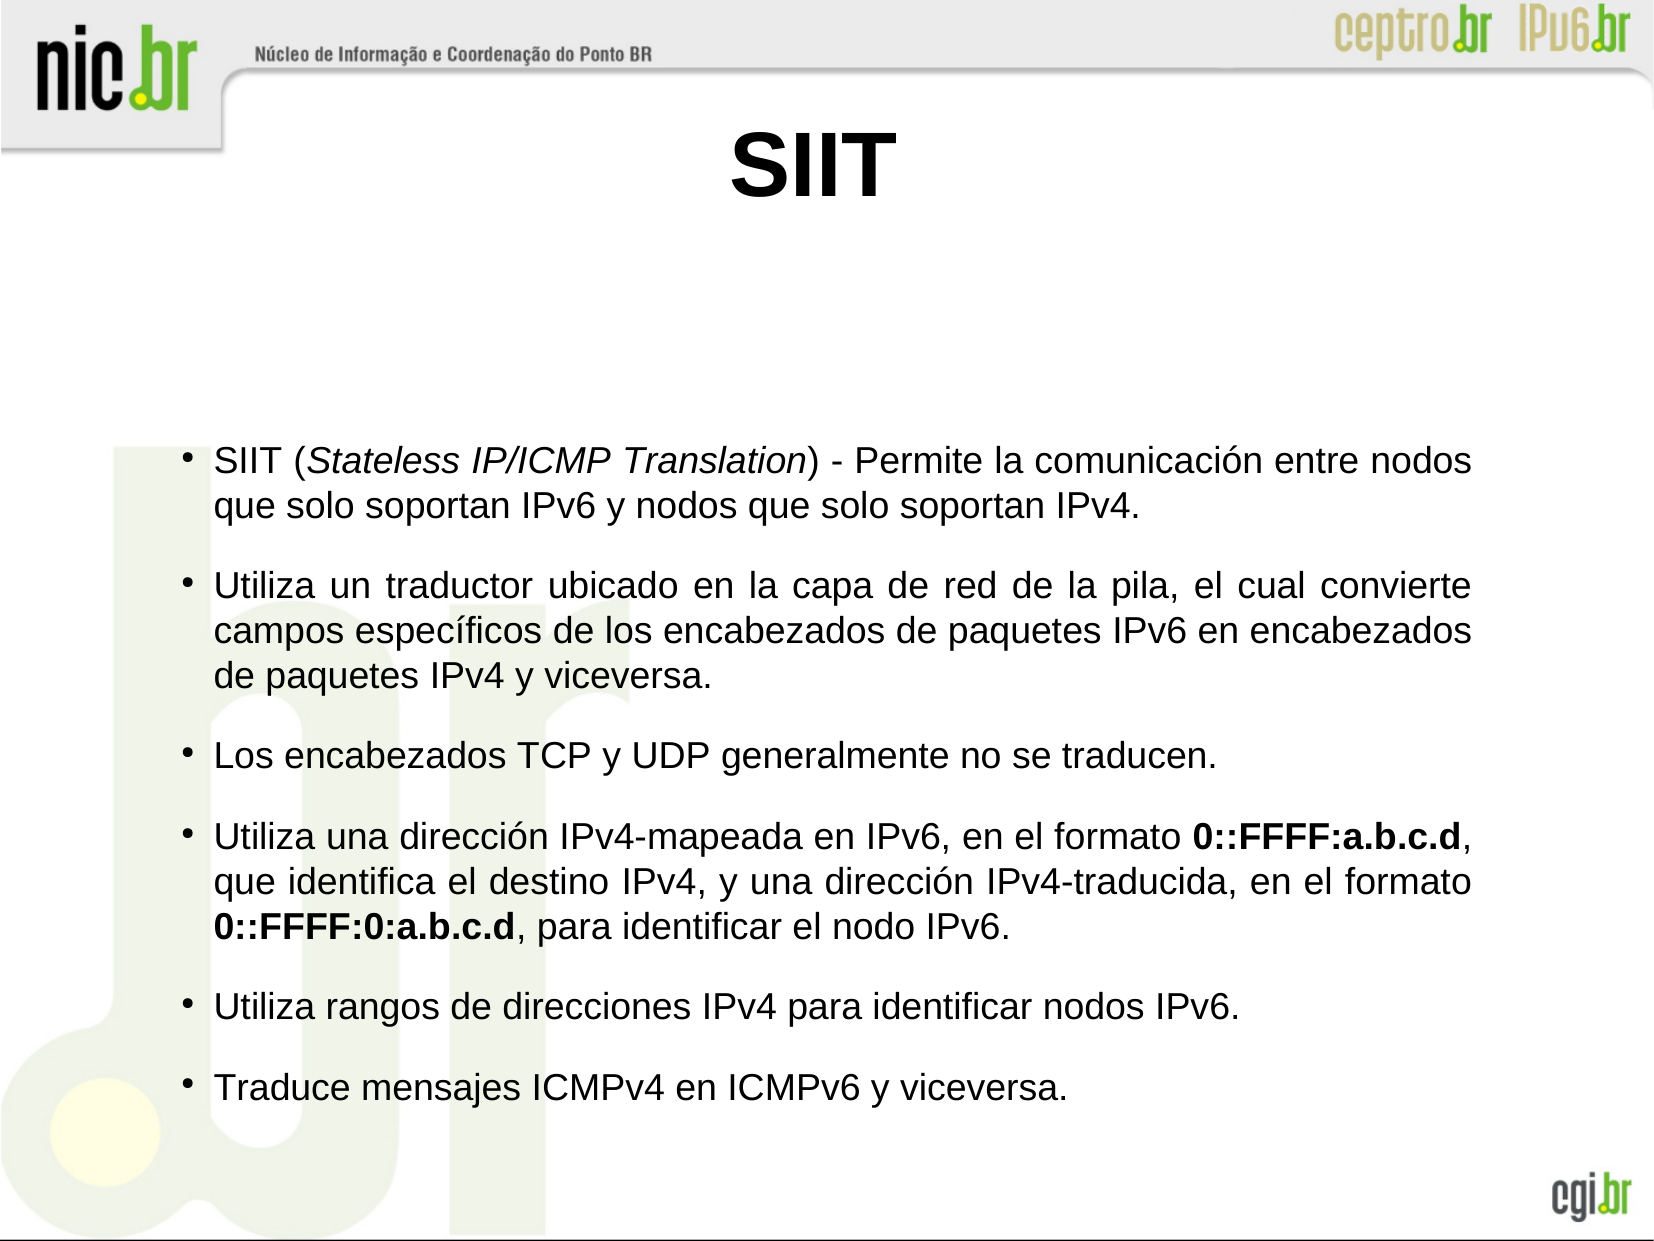

SIIT
SIIT (Stateless IP/ICMP Translation) - Permite la comunicación entre nodos que solo soportan IPv6 y nodos que solo soportan IPv4.
Utiliza un traductor ubicado en la capa de red de la pila, el cual convierte campos específicos de los encabezados de paquetes IPv6 en encabezados de paquetes IPv4 y viceversa.
Los encabezados TCP y UDP generalmente no se traducen.
Utiliza una dirección IPv4-mapeada en IPv6, en el formato 0::FFFF:a.b.c.d, que identifica el destino IPv4, y una dirección IPv4-traducida, en el formato 0::FFFF:0:a.b.c.d, para identificar el nodo IPv6.
Utiliza rangos de direcciones IPv4 para identificar nodos IPv6.
Traduce mensajes ICMPv4 en ICMPv6 y viceversa.